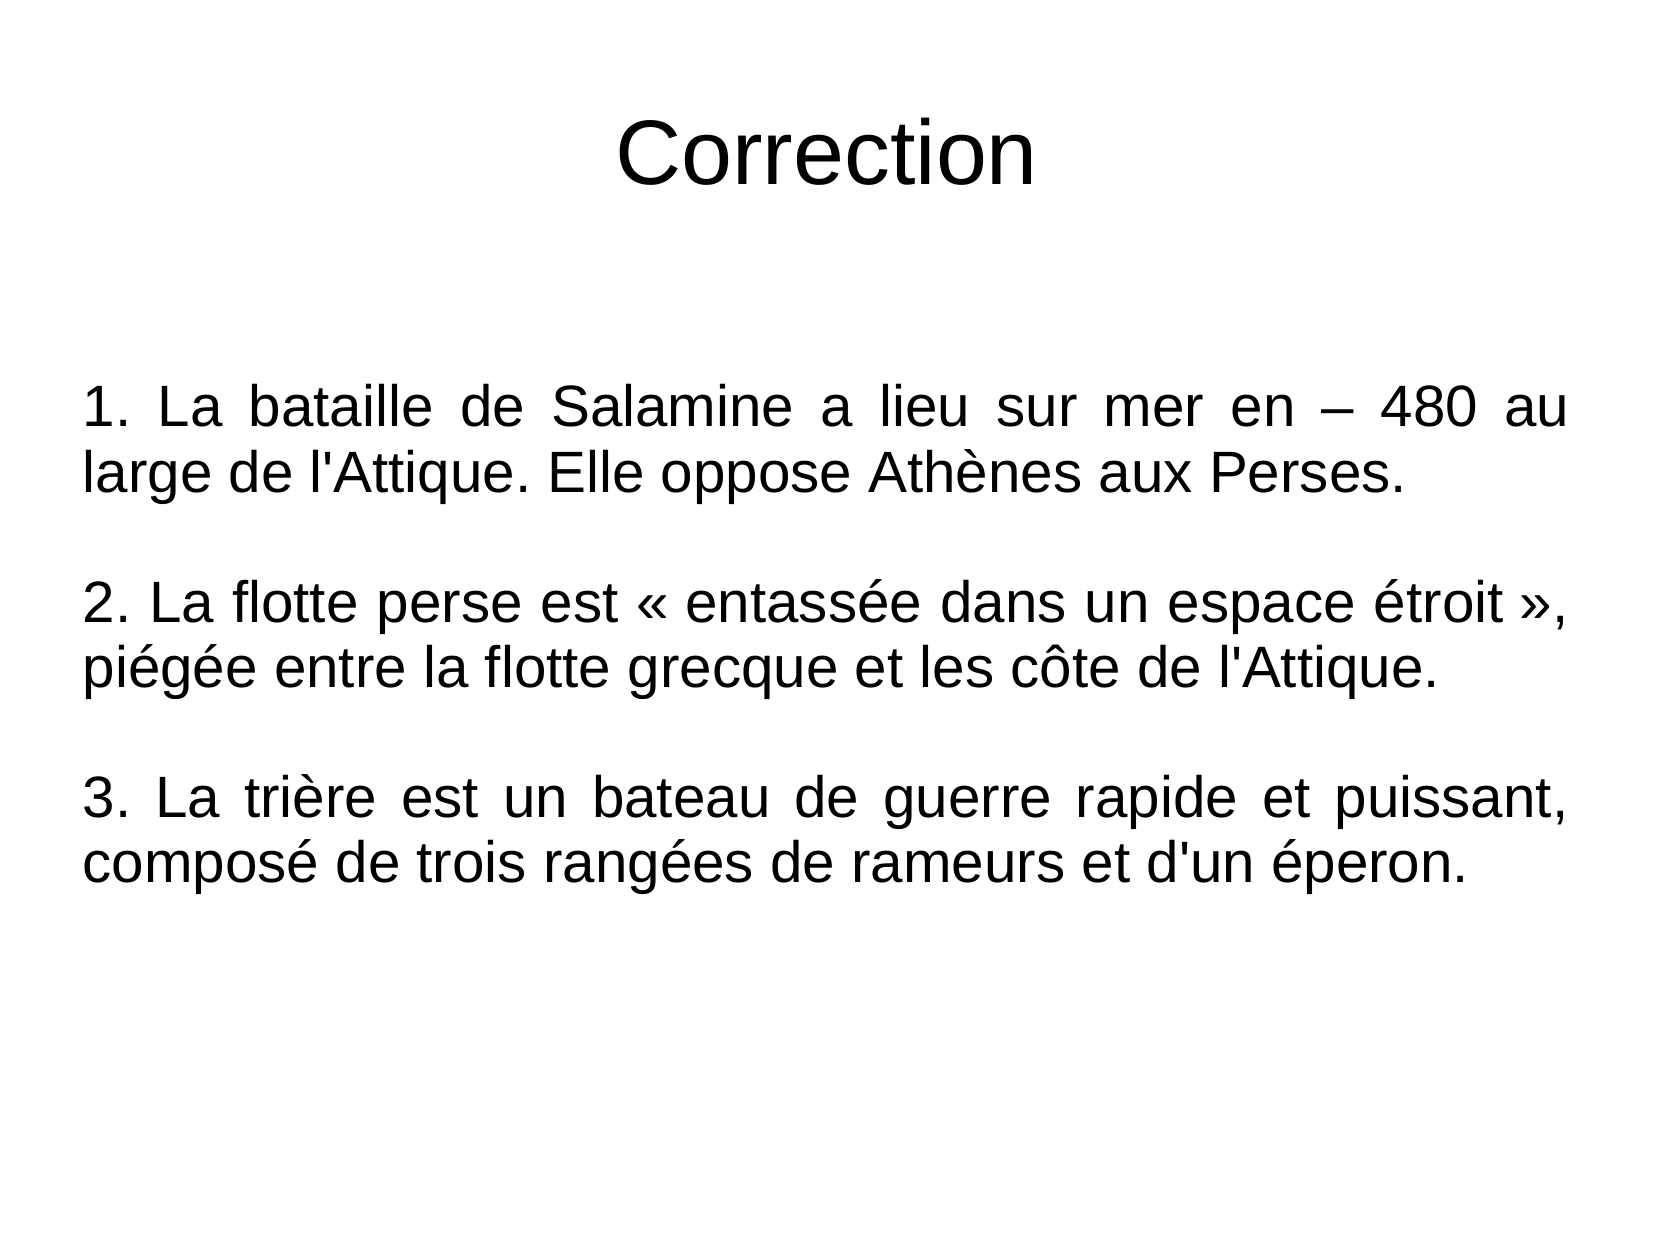

# Correction
1. La bataille de Salamine a lieu sur mer en – 480 au large de l'Attique. Elle oppose Athènes aux Perses.
2. La flotte perse est « entassée dans un espace étroit », piégée entre la flotte grecque et les côte de l'Attique.
3. La trière est un bateau de guerre rapide et puissant, composé de trois rangées de rameurs et d'un éperon.